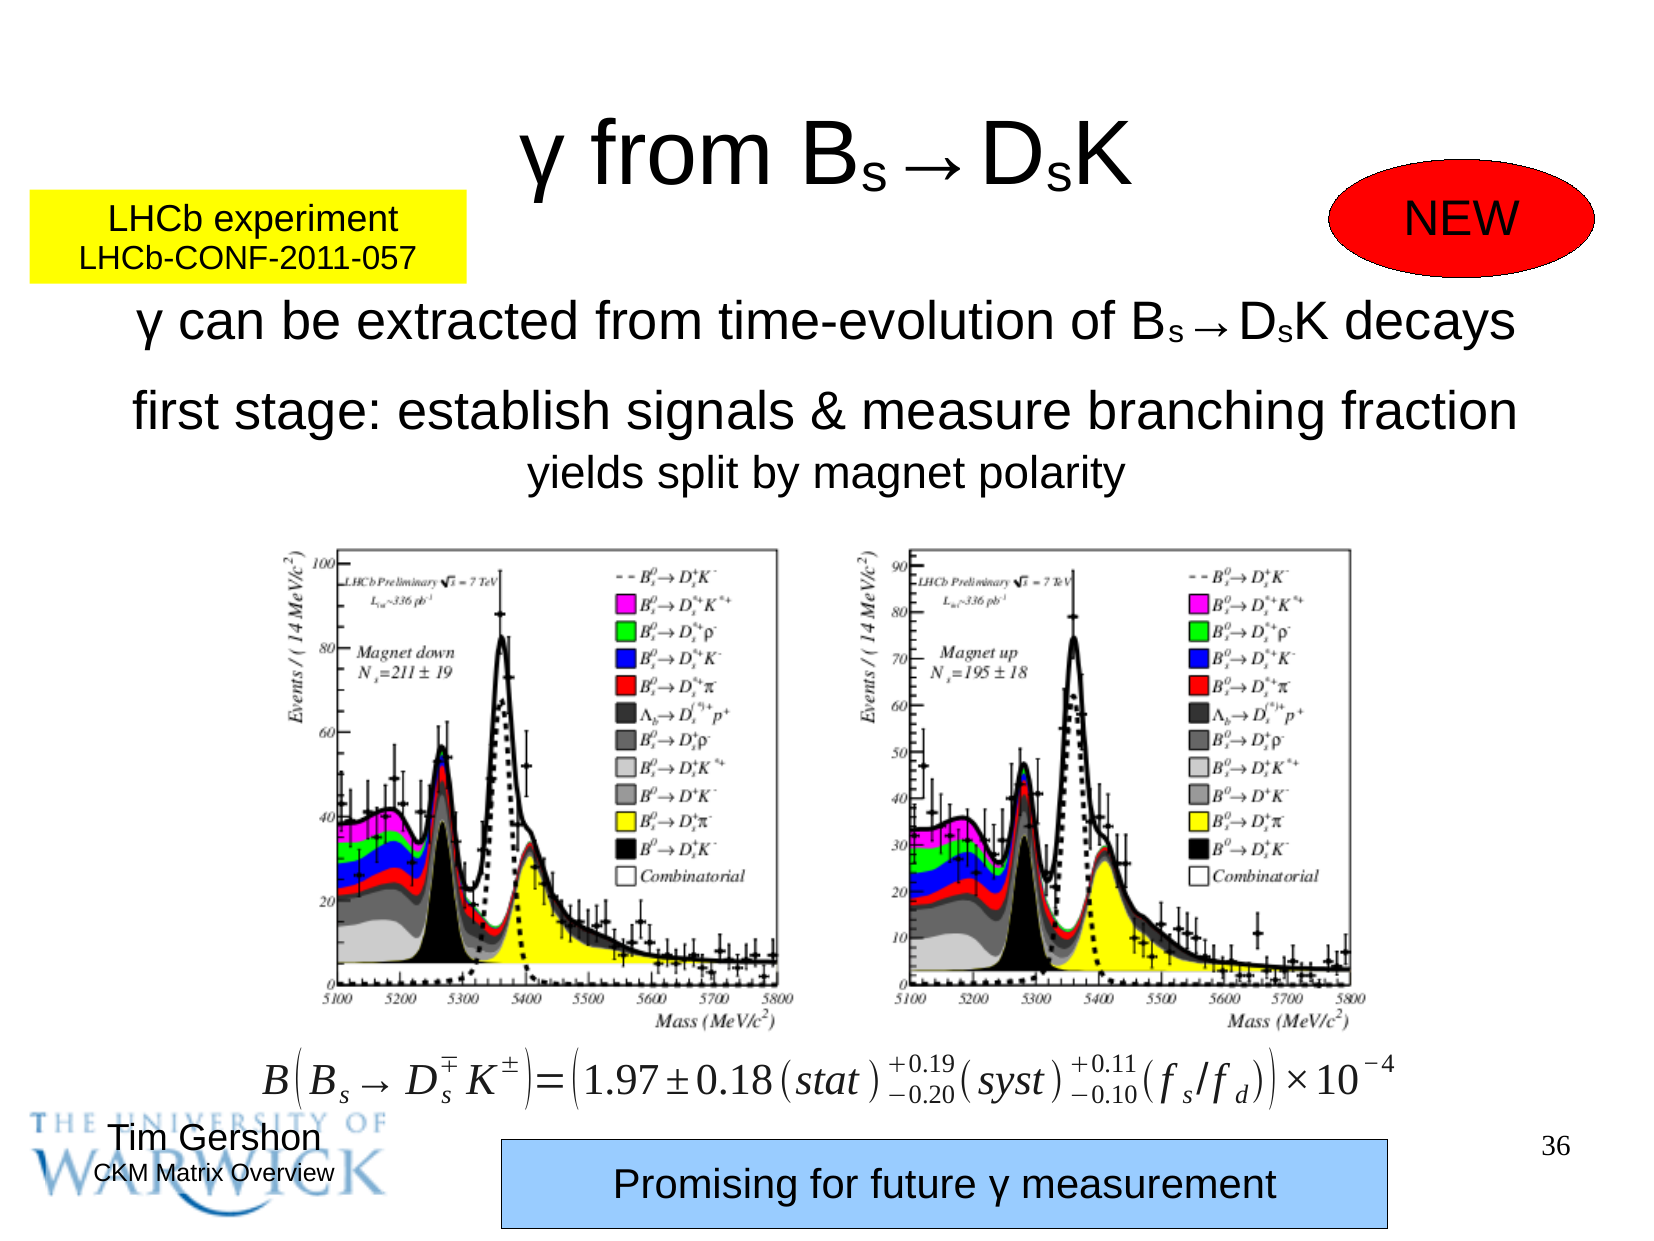

# γ from Bs→DsK
NEW
 LHCb experiment
LHCb-CONF-2011-057
γ can be extracted from time-evolution of Bs→DsK decays
first stage: establish signals & measure branching fraction
yields split by magnet polarity
Tim Gershon
CKM Matrix Overview
36
Promising for future γ measurement